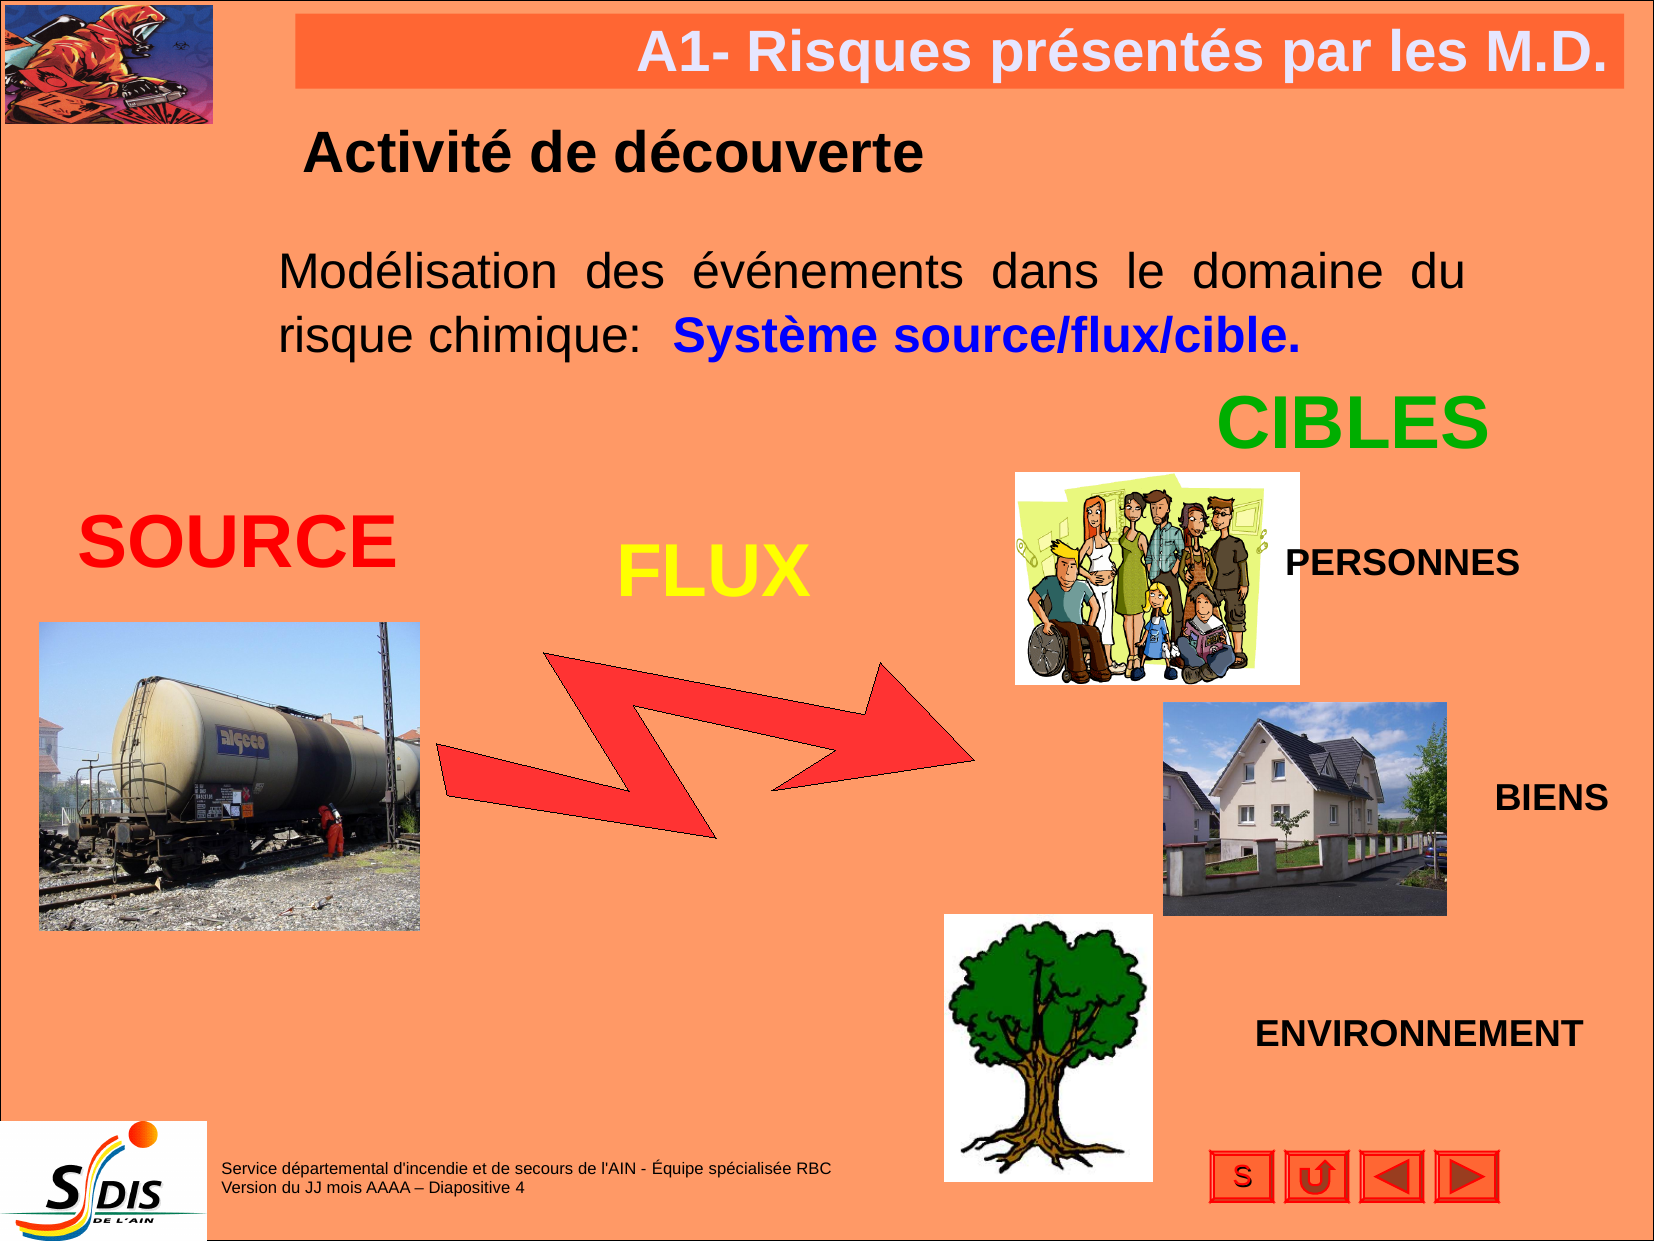

A1- Risques présentés par les M.D.
Activité de découverte
# Modélisation des événements dans le domaine du risque chimique: Système source/flux/cible.
CIBLES
SOURCE
FLUX
PERSONNES
BIENS
ENVIRONNEMENT